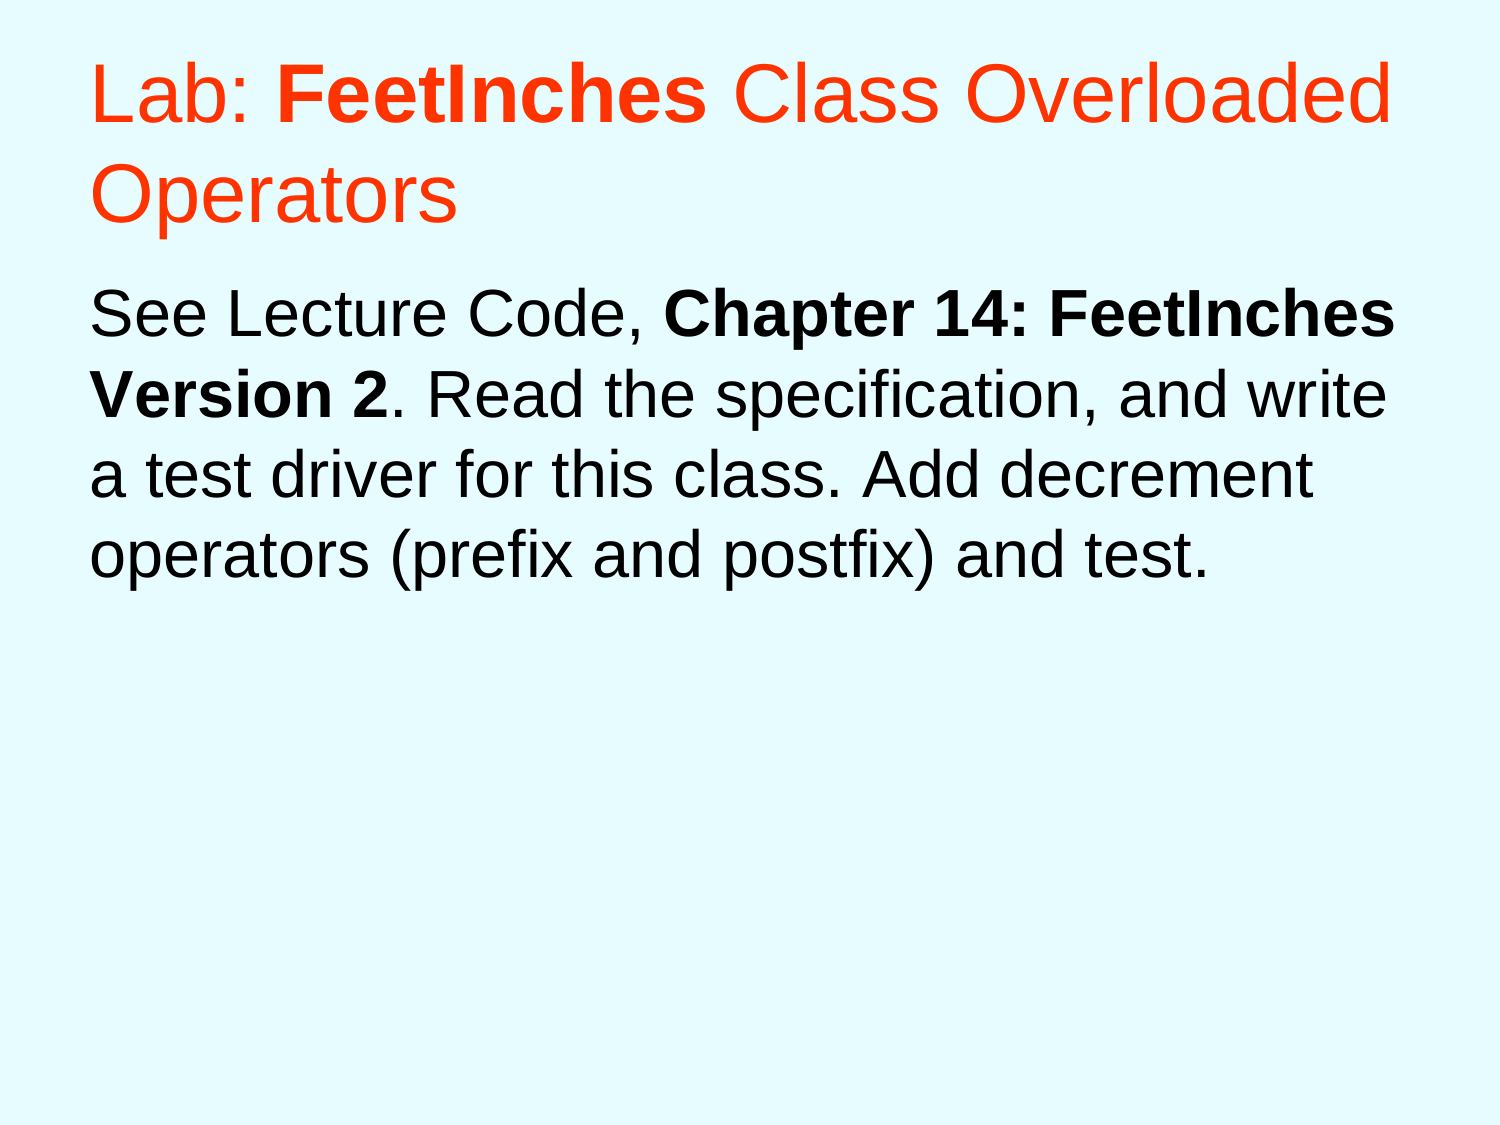

# Lab: FeetInches Class Overloaded Operators
See Lecture Code, Chapter 14: FeetInches Version 2. Read the specification, and write a test driver for this class. Add decrement operators (prefix and postfix) and test.